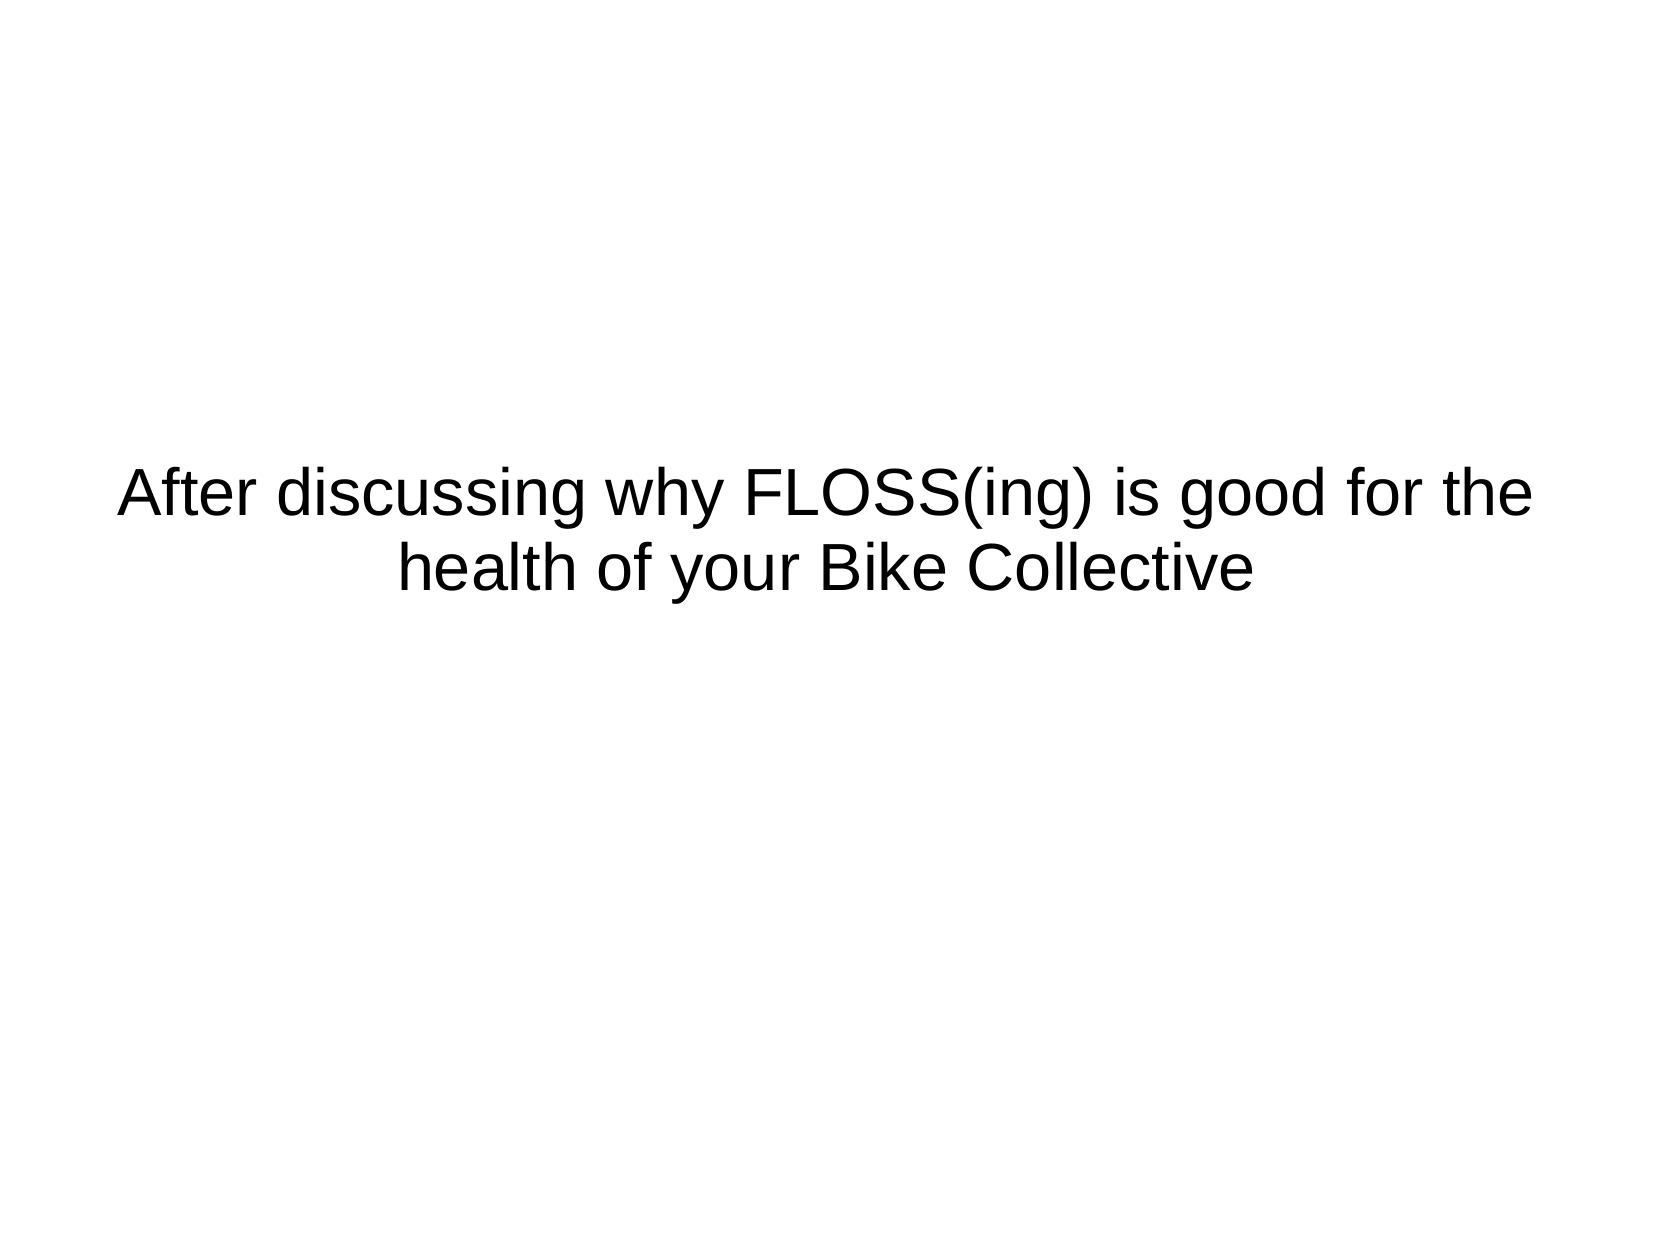

# After discussing why FLOSS(ing) is good for the health of your Bike Collective